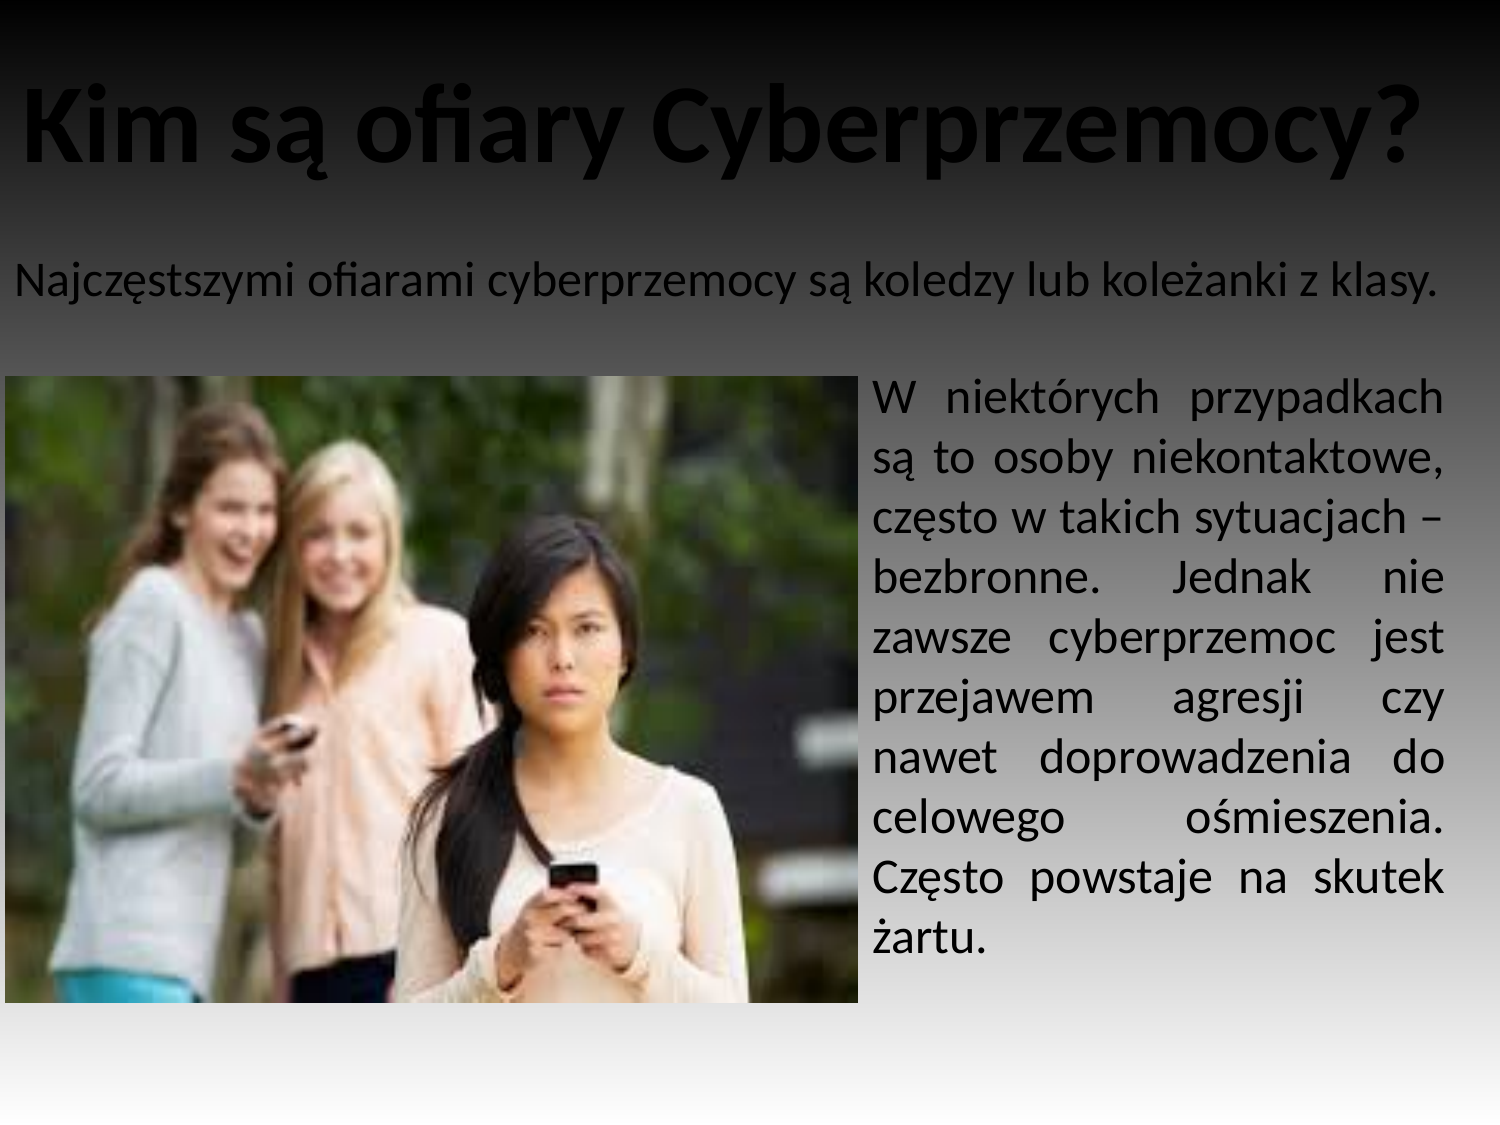

Kim są ofiary Cyberprzemocy?
# Najczęstszymi ofiarami cyberprzemocy są koledzy lub koleżanki z klasy.
W niektórych przypadkach są to osoby niekontaktowe, często w takich sytuacjach – bezbronne. Jednak nie zawsze cyberprzemoc jest przejawem agresji czy nawet doprowadzenia do celowego ośmieszenia. Często powstaje na skutek żartu.